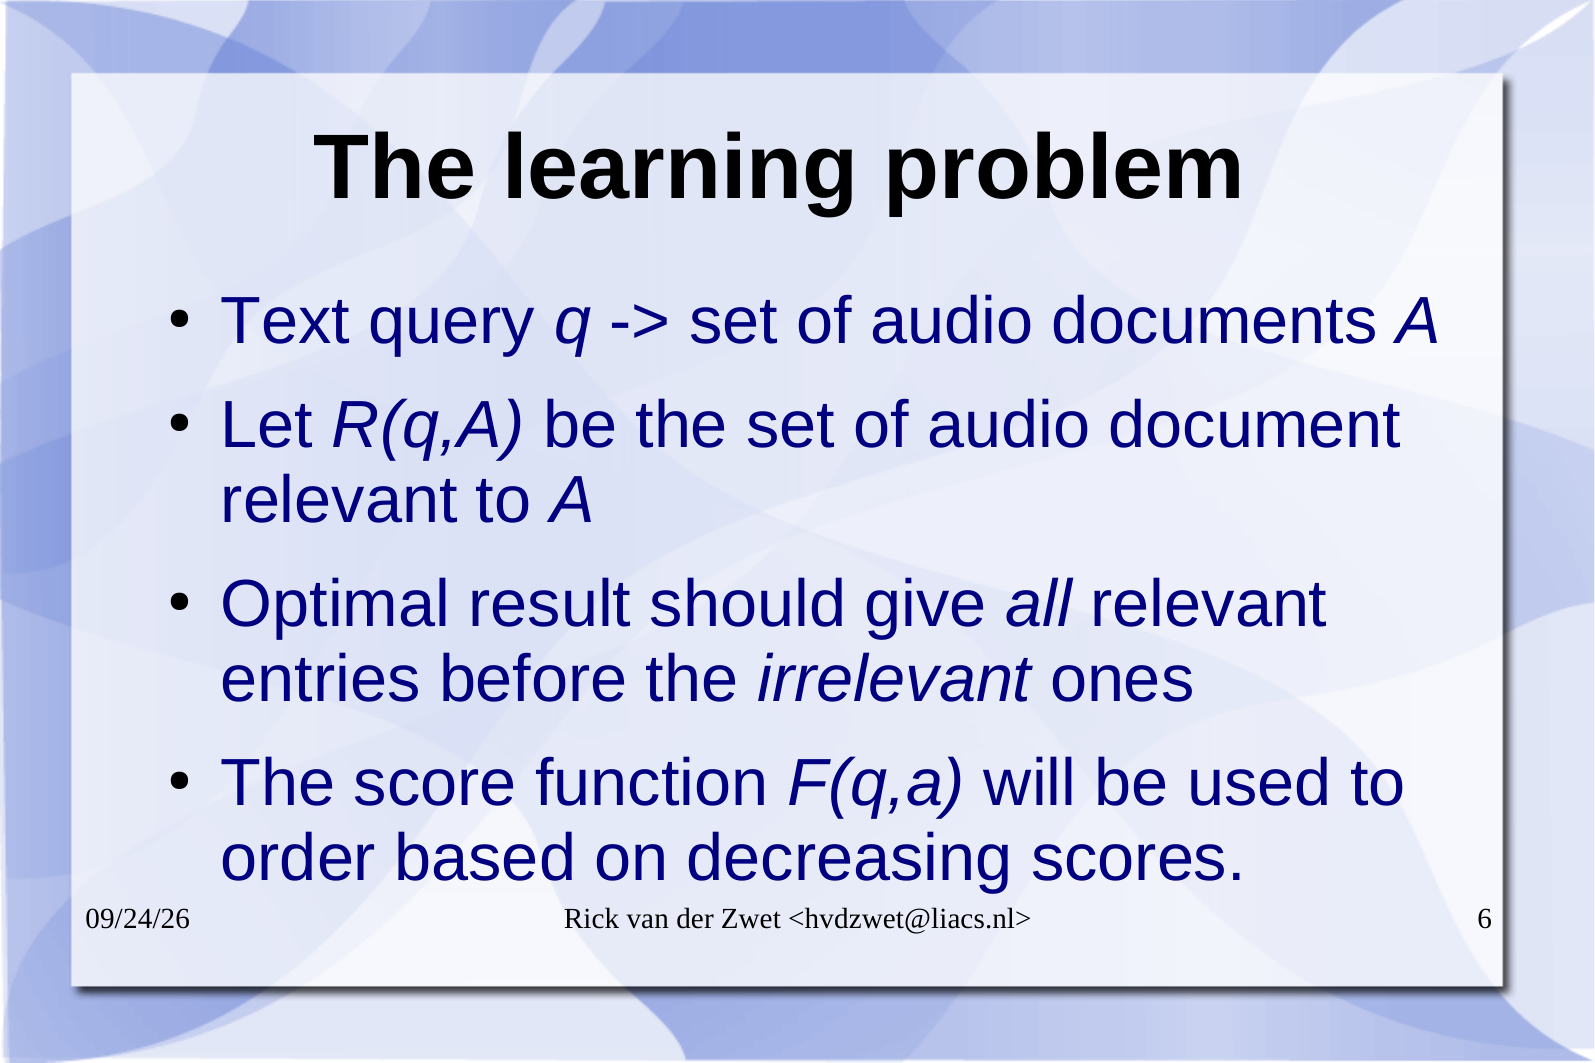

# The learning problem
Text query q -> set of audio documents A
Let R(q,A) be the set of audio document relevant to A
Optimal result should give all relevant entries before the irrelevant ones
The score function F(q,a) will be used to order based on decreasing scores.
Rick van der Zwet <hvdzwet@liacs.nl>
6